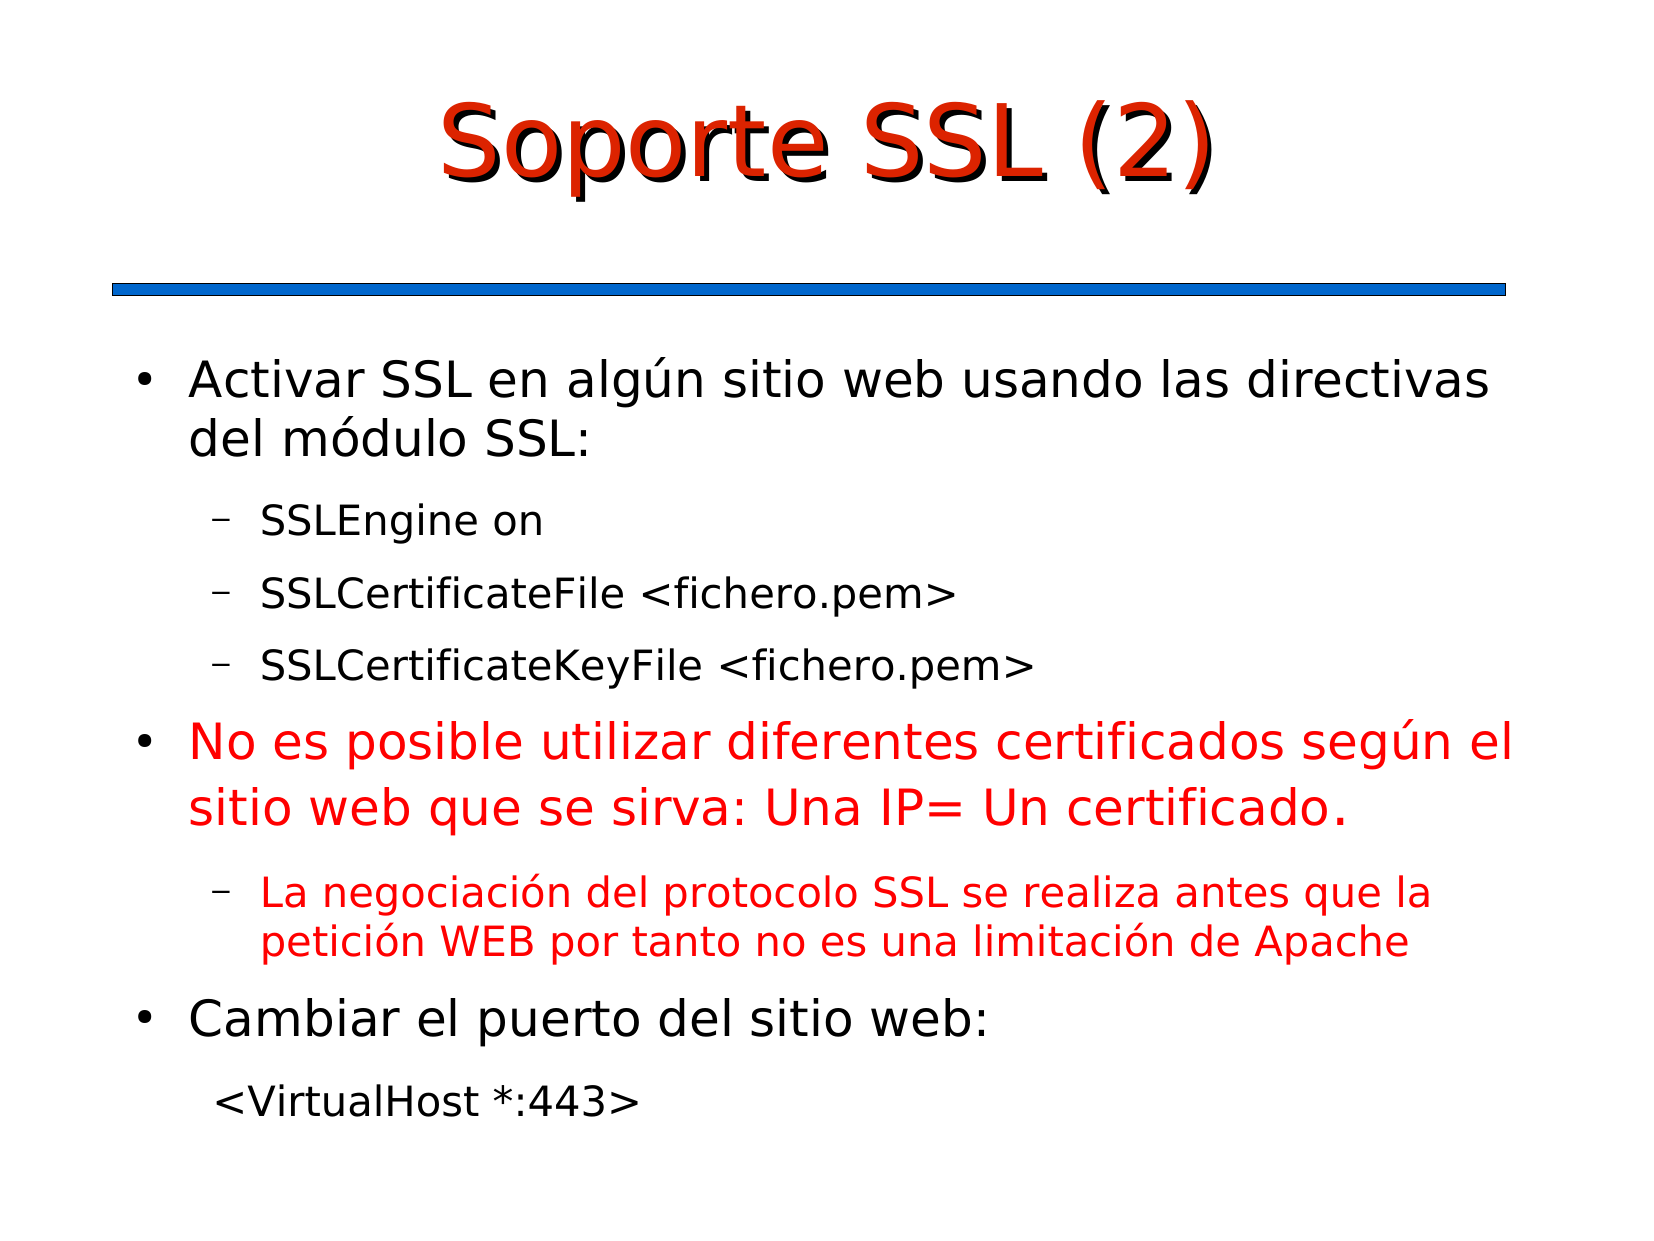

# Soporte SSL (2)
Activar SSL en algún sitio web usando las directivas del módulo SSL:
SSLEngine on
SSLCertificateFile <fichero.pem>
SSLCertificateKeyFile <fichero.pem>
No es posible utilizar diferentes certificados según el sitio web que se sirva: Una IP= Un certificado.
La negociación del protocolo SSL se realiza antes que la petición WEB por tanto no es una limitación de Apache
Cambiar el puerto del sitio web:
<VirtualHost *:443>